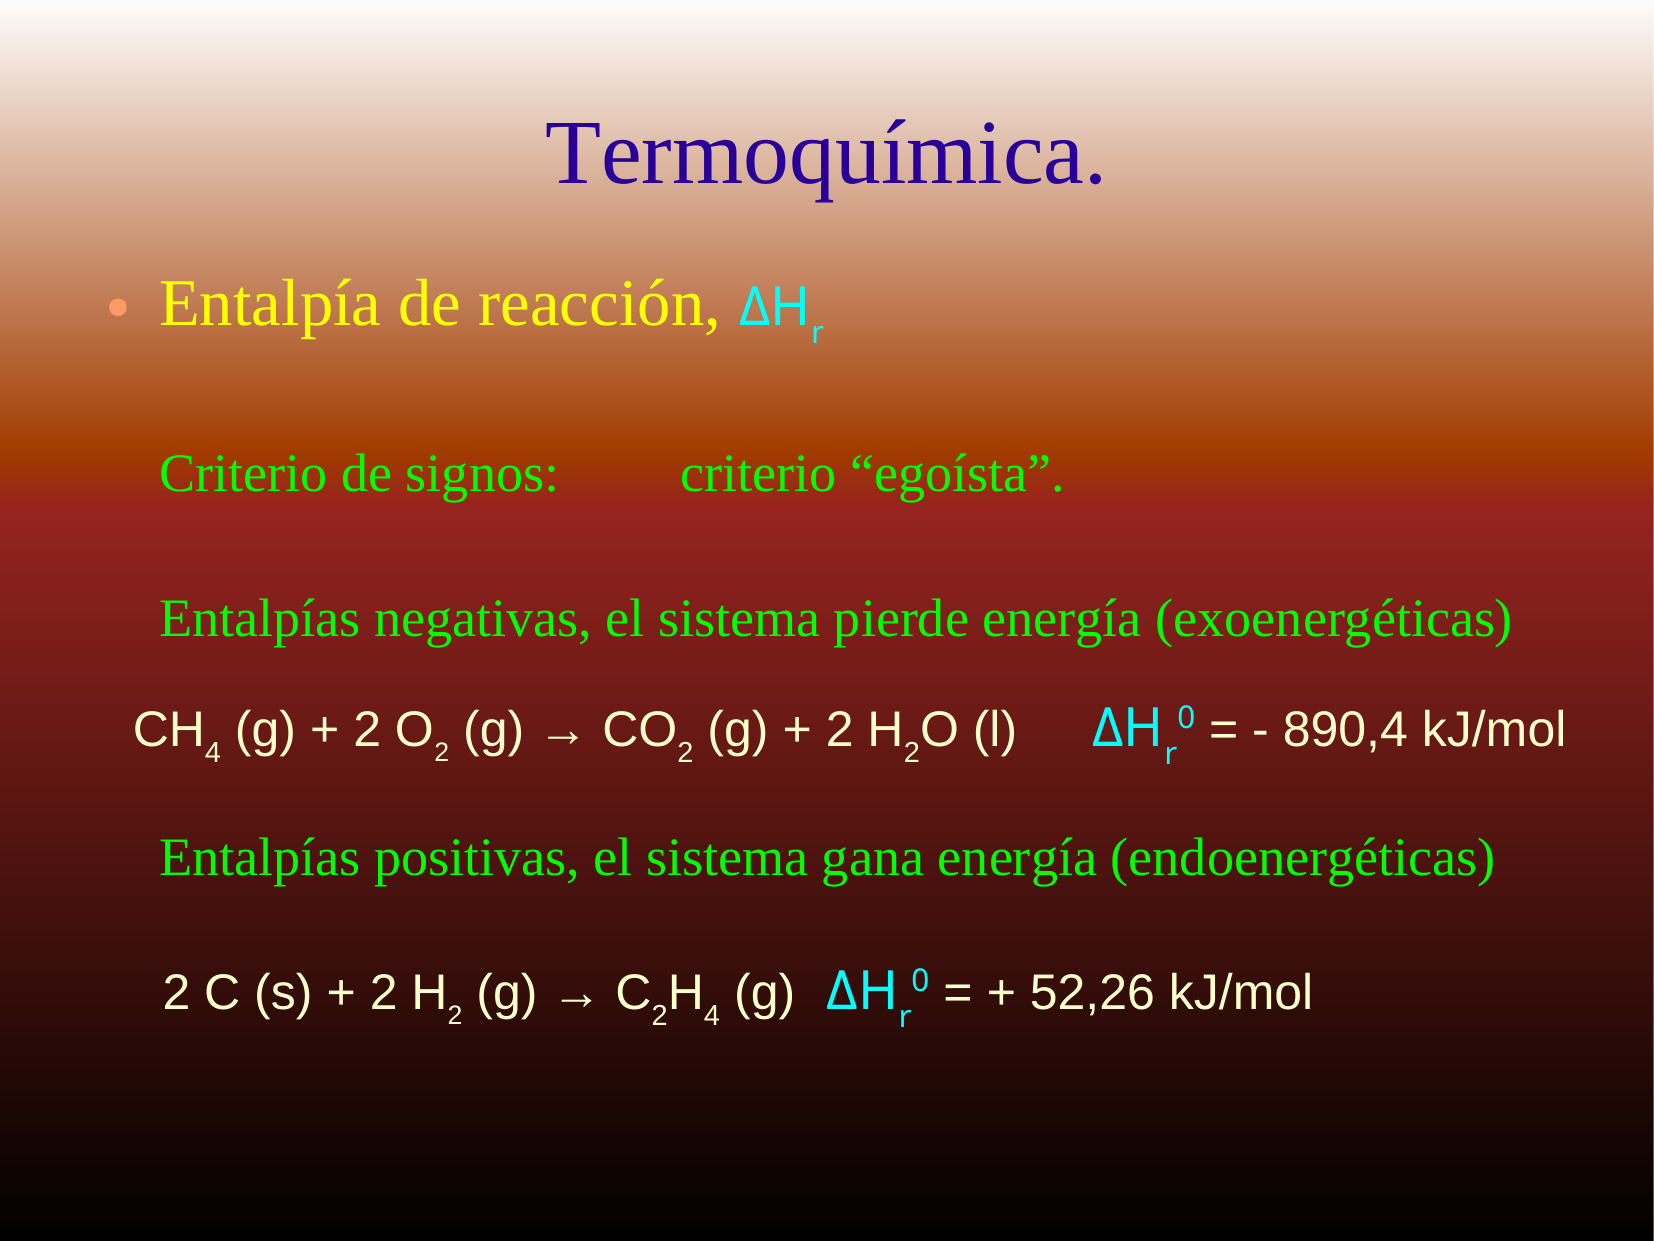

# Termoquímica.
Entalpía de reacción, ΔHr
Criterio de signos: criterio “egoísta”.
Entalpías negativas, el sistema pierde energía (exoenergéticas)
CH4 (g) + 2 O2 (g) → CO2 (g) + 2 H2O (l) 	ΔHr0 = - 890,4 kJ/mol
Entalpías positivas, el sistema gana energía (endoenergéticas)
2 C (s) + 2 H2 (g) → C2H4 (g) 	ΔHr0 = + 52,26 kJ/mol